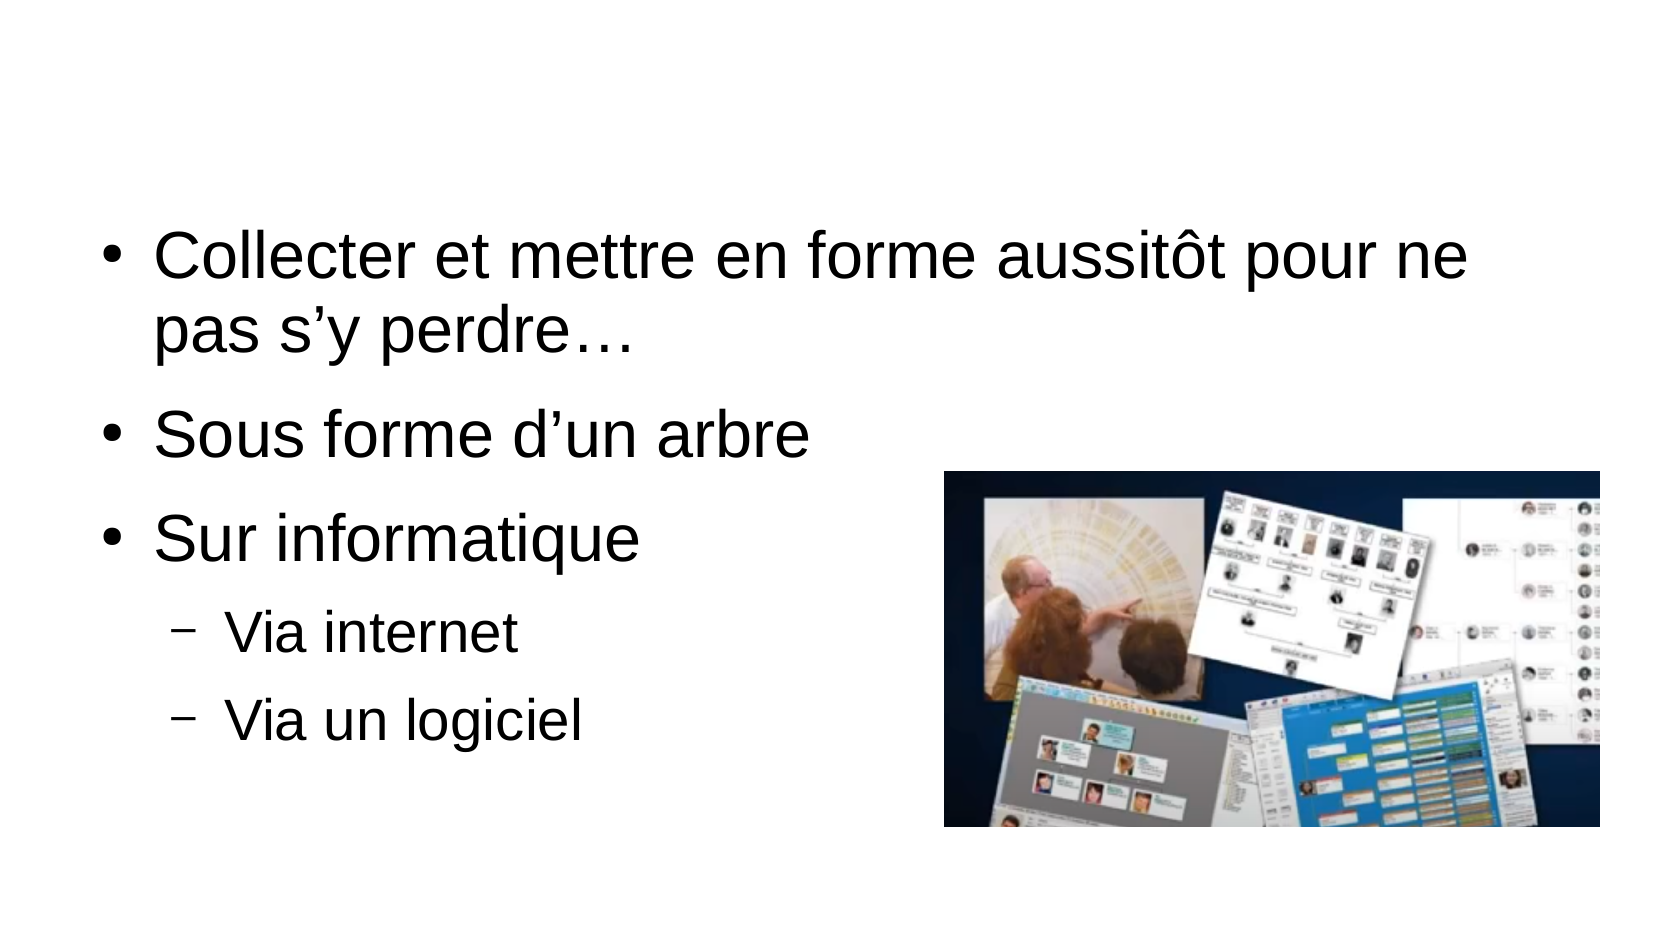

# Collecter et mettre en forme aussitôt pour ne pas s’y perdre…
Sous forme d’un arbre
Sur informatique
Via internet
Via un logiciel